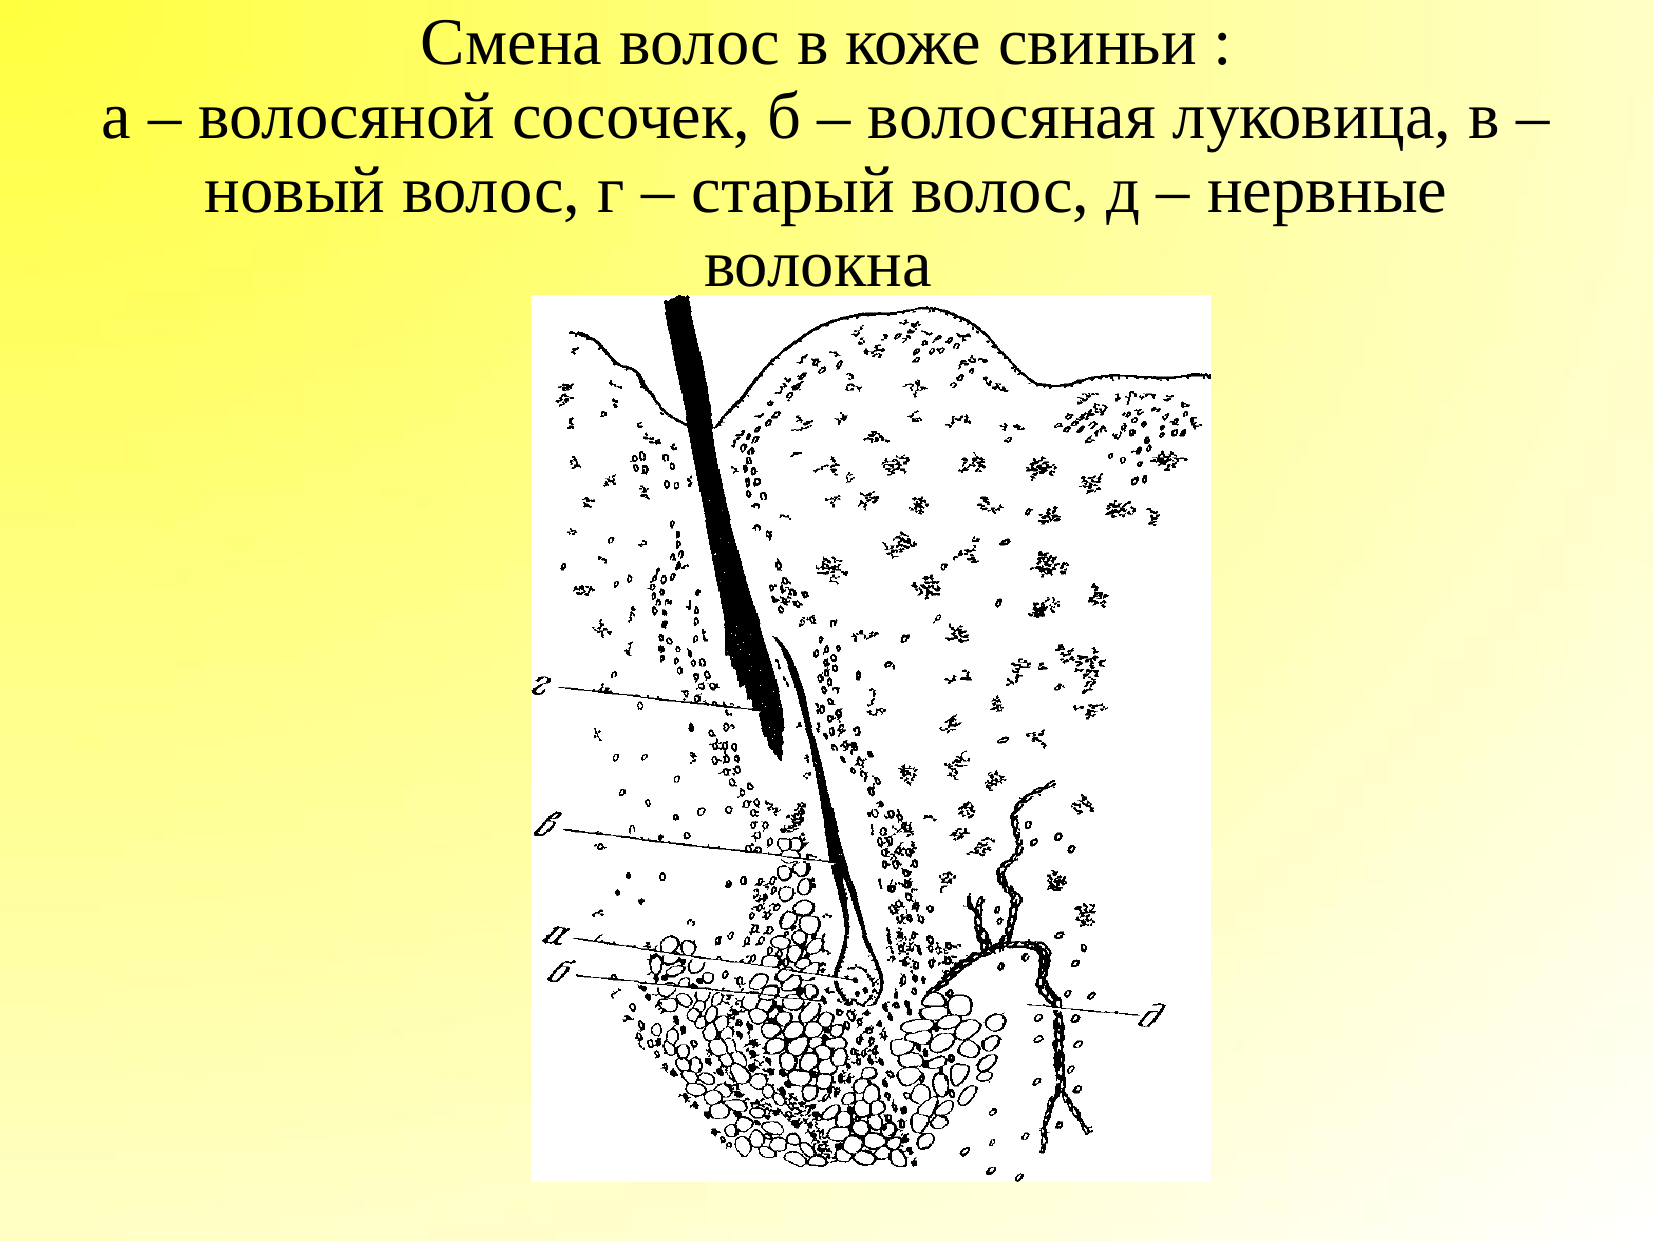

# Смена волос в коже свиньи : а – волосяной сосочек, б – волосяная луковица, в – новый волос, г – старый волос, д – нервные волокна